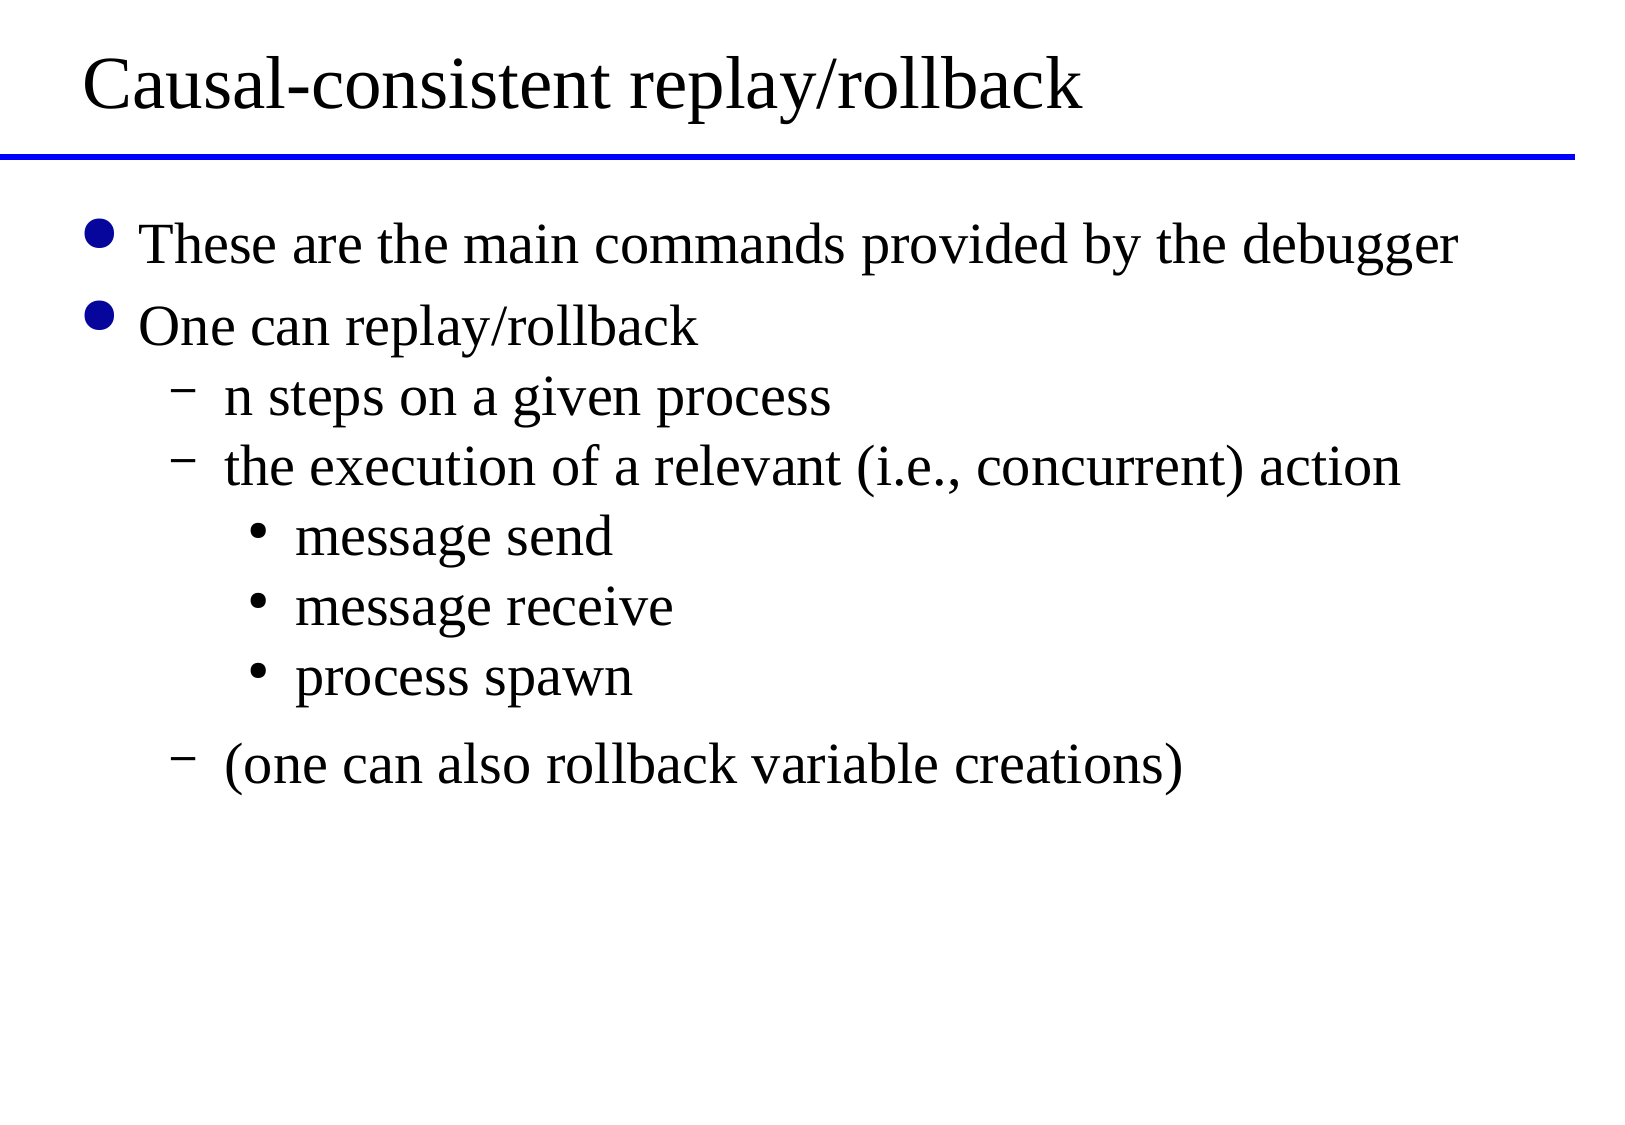

# Causal-consistent replay/rollback
These are the main commands provided by the debugger
One can replay/rollback
n steps on a given process
the execution of a relevant (i.e., concurrent) action
message send
message receive
process spawn
(one can also rollback variable creations)